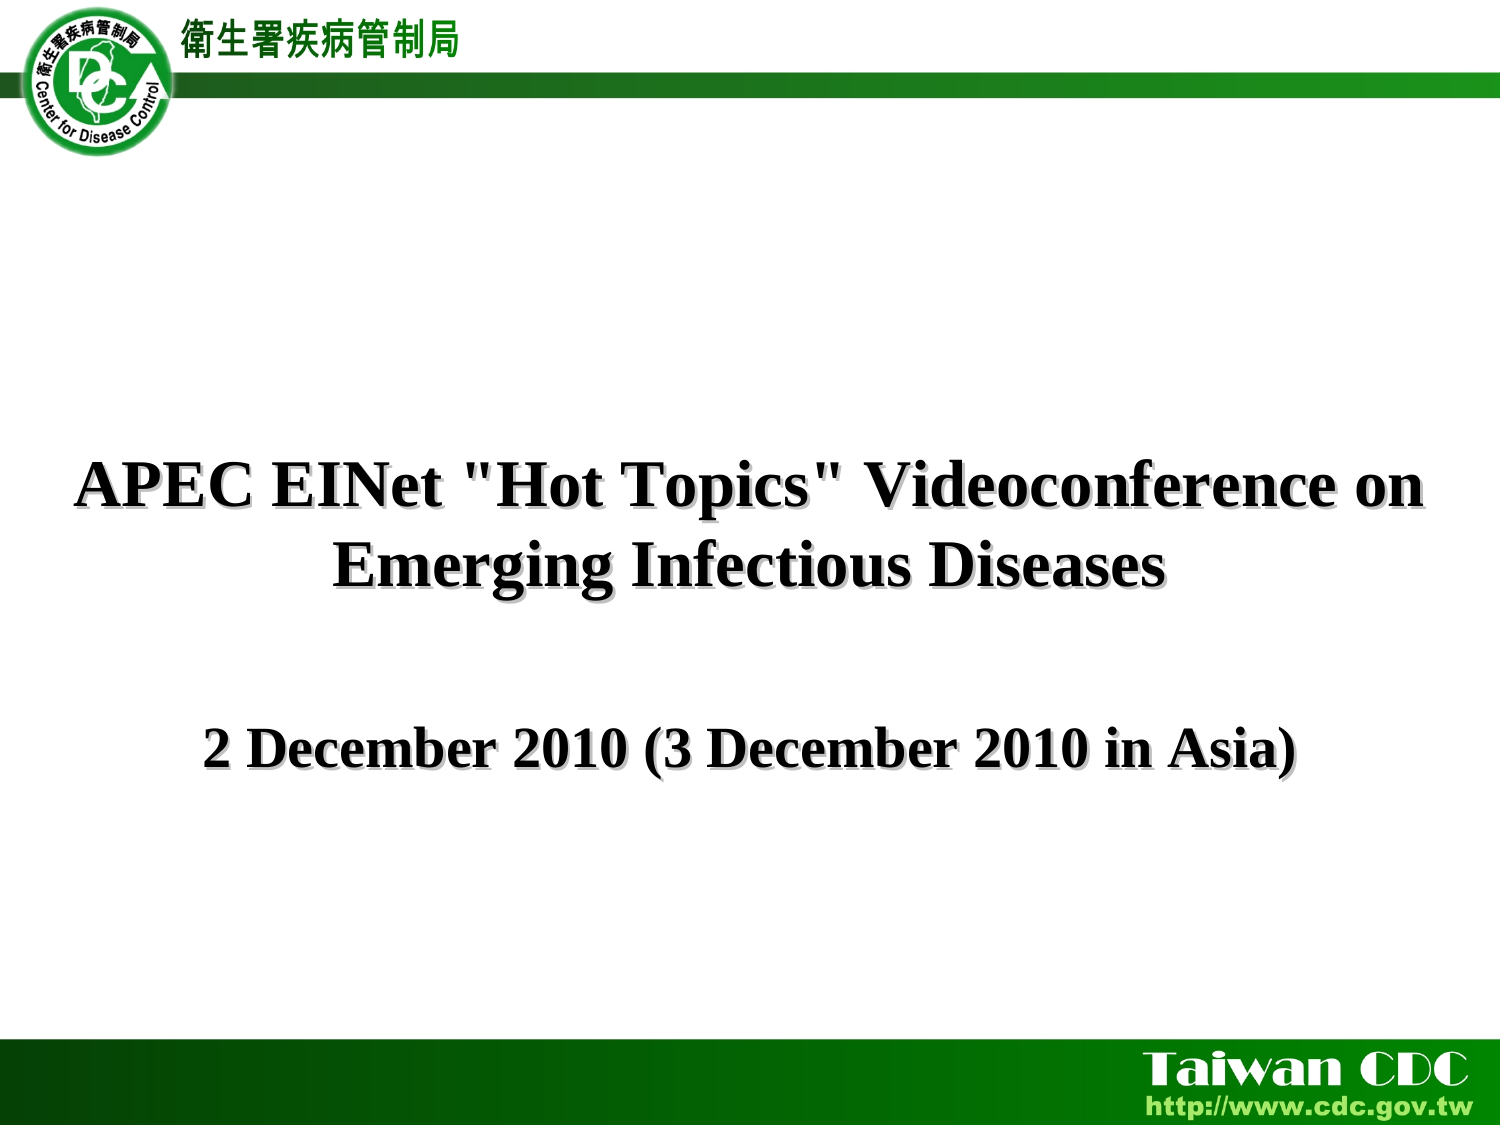

# APEC EINet "Hot Topics" Videoconference on Emerging Infectious Diseases 2 December 2010 (3 December 2010 in Asia)